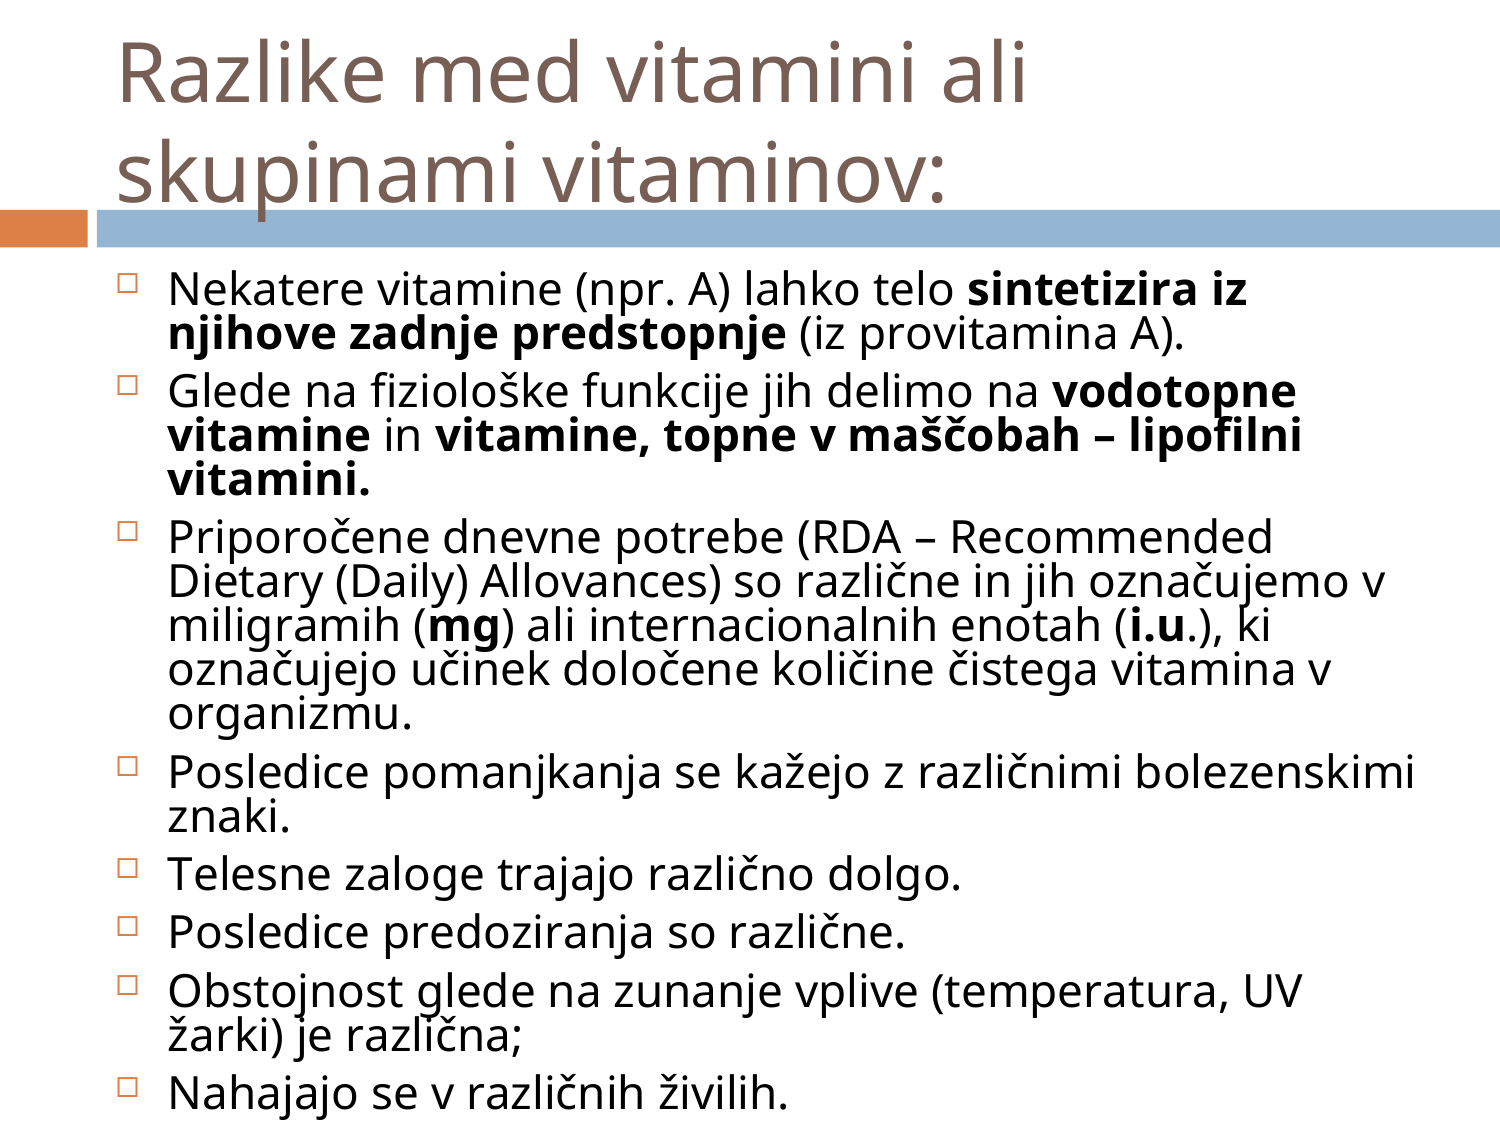

# Razlike med vitamini ali skupinami vitaminov:
Nekatere vitamine (npr. A) lahko telo sintetizira iz njihove zadnje predstopnje (iz provitamina A).
Glede na fiziološke funkcije jih delimo na vodotopne vitamine in vitamine, topne v maščobah – lipofilni vitamini.
Priporočene dnevne potrebe (RDA – Recommended Dietary (Daily) Allovances) so različne in jih označujemo v miligramih (mg) ali internacionalnih enotah (i.u.), ki označujejo učinek določene količine čistega vitamina v organizmu.
Posledice pomanjkanja se kažejo z različnimi bolezenskimi znaki.
Telesne zaloge trajajo različno dolgo.
Posledice predoziranja so različne.
Obstojnost glede na zunanje vplive (temperatura, UV žarki) je različna;
Nahajajo se v različnih živilih.